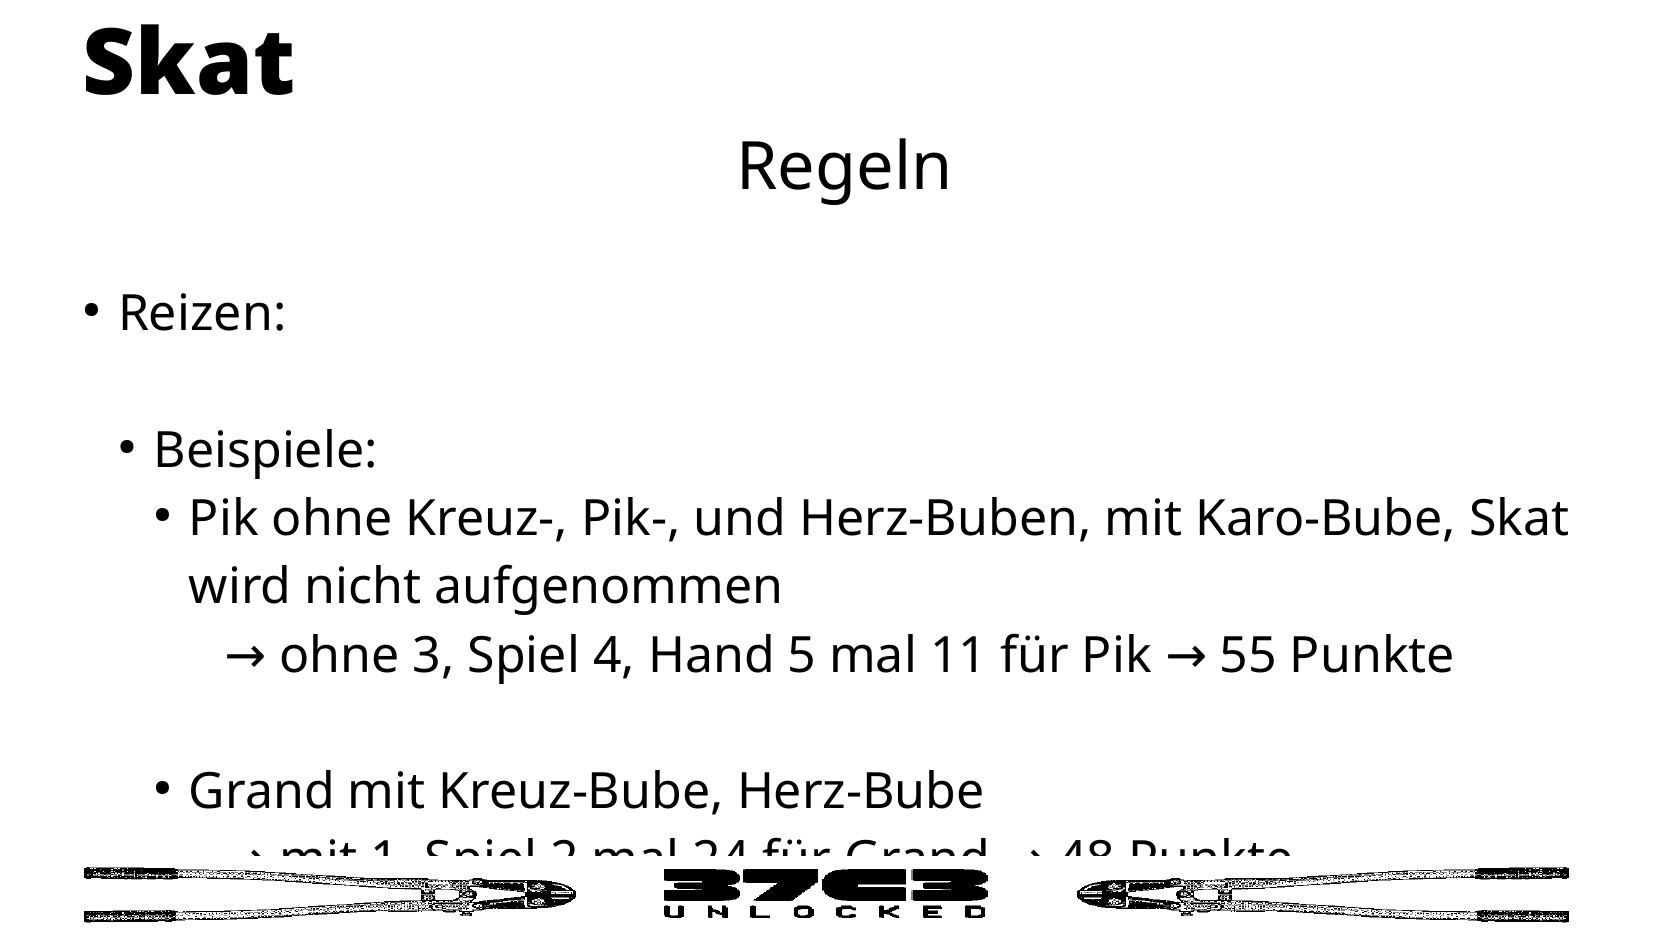

# Skat
Regeln
Reizen:
Beispiele:
Pik ohne Kreuz-, Pik-, und Herz-Buben, mit Karo-Bube, Skat wird nicht aufgenommen
→ ohne 3, Spiel 4, Hand 5 mal 11 für Pik → 55 Punkte
Grand mit Kreuz-Bube, Herz-Bube
→ mit 1, Spiel 2 mal 24 für Grand → 48 Punkte